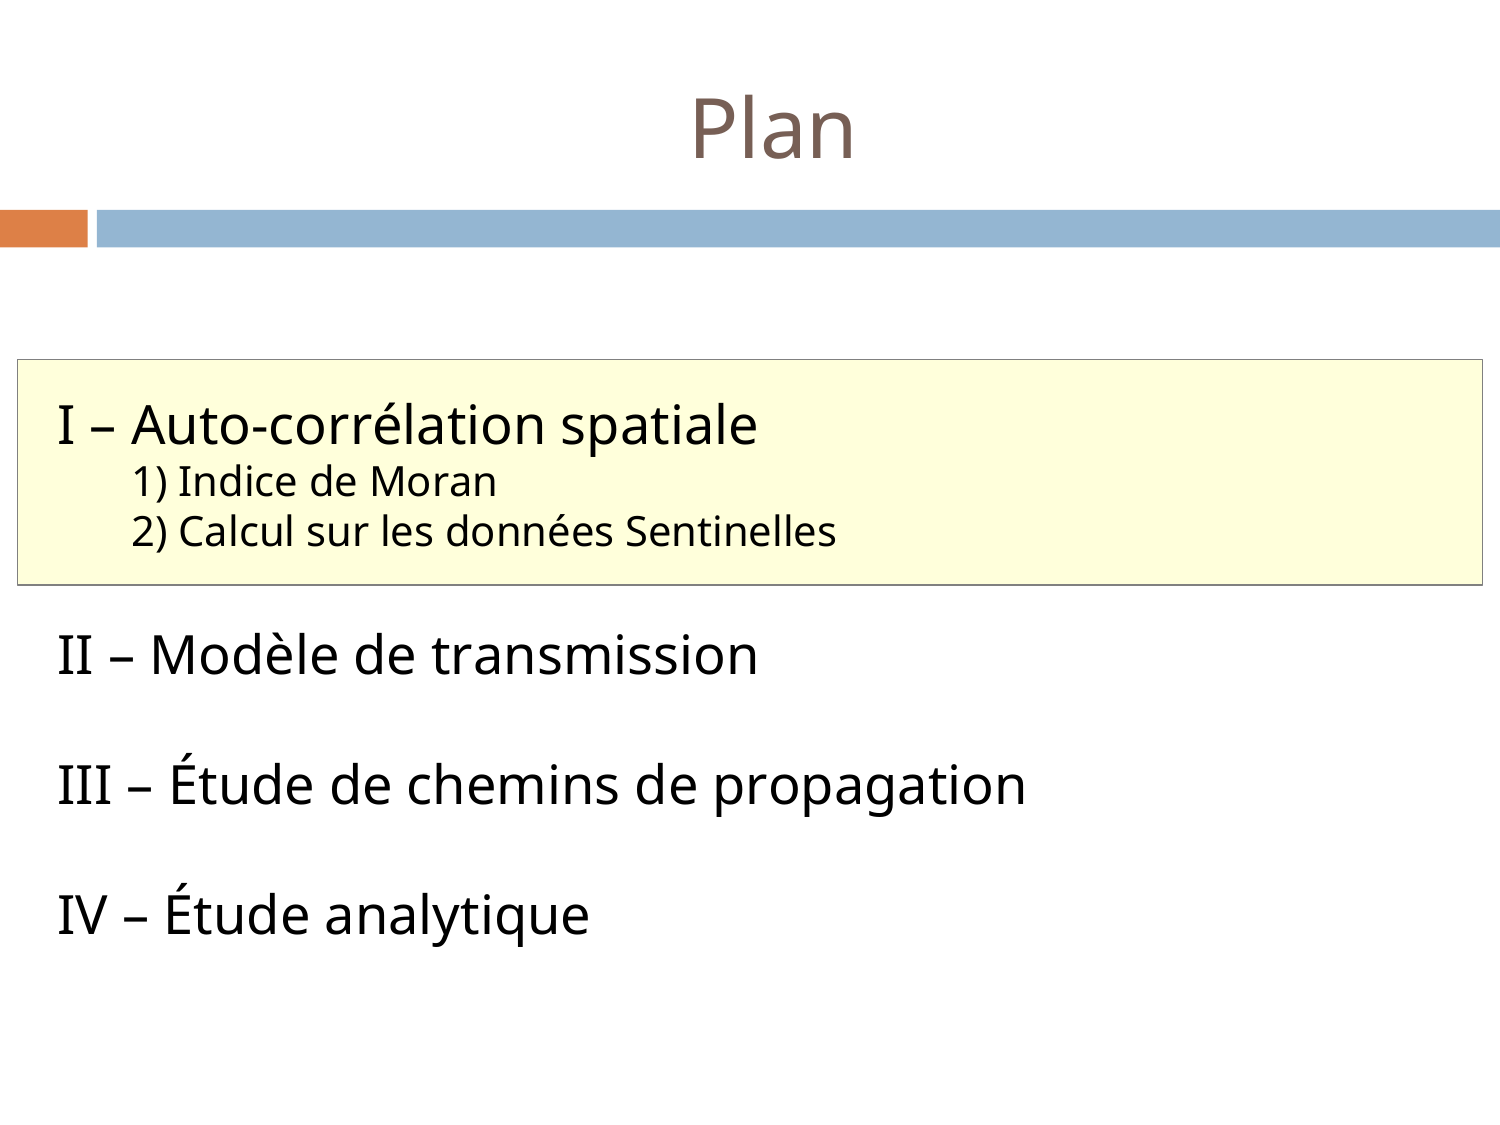

Plan
I – Auto-corrélation spatiale
	1) Indice de Moran
	2) Calcul sur les données Sentinelles
II – Modèle de transmission
III – Étude de chemins de propagation
IV – Étude analytique